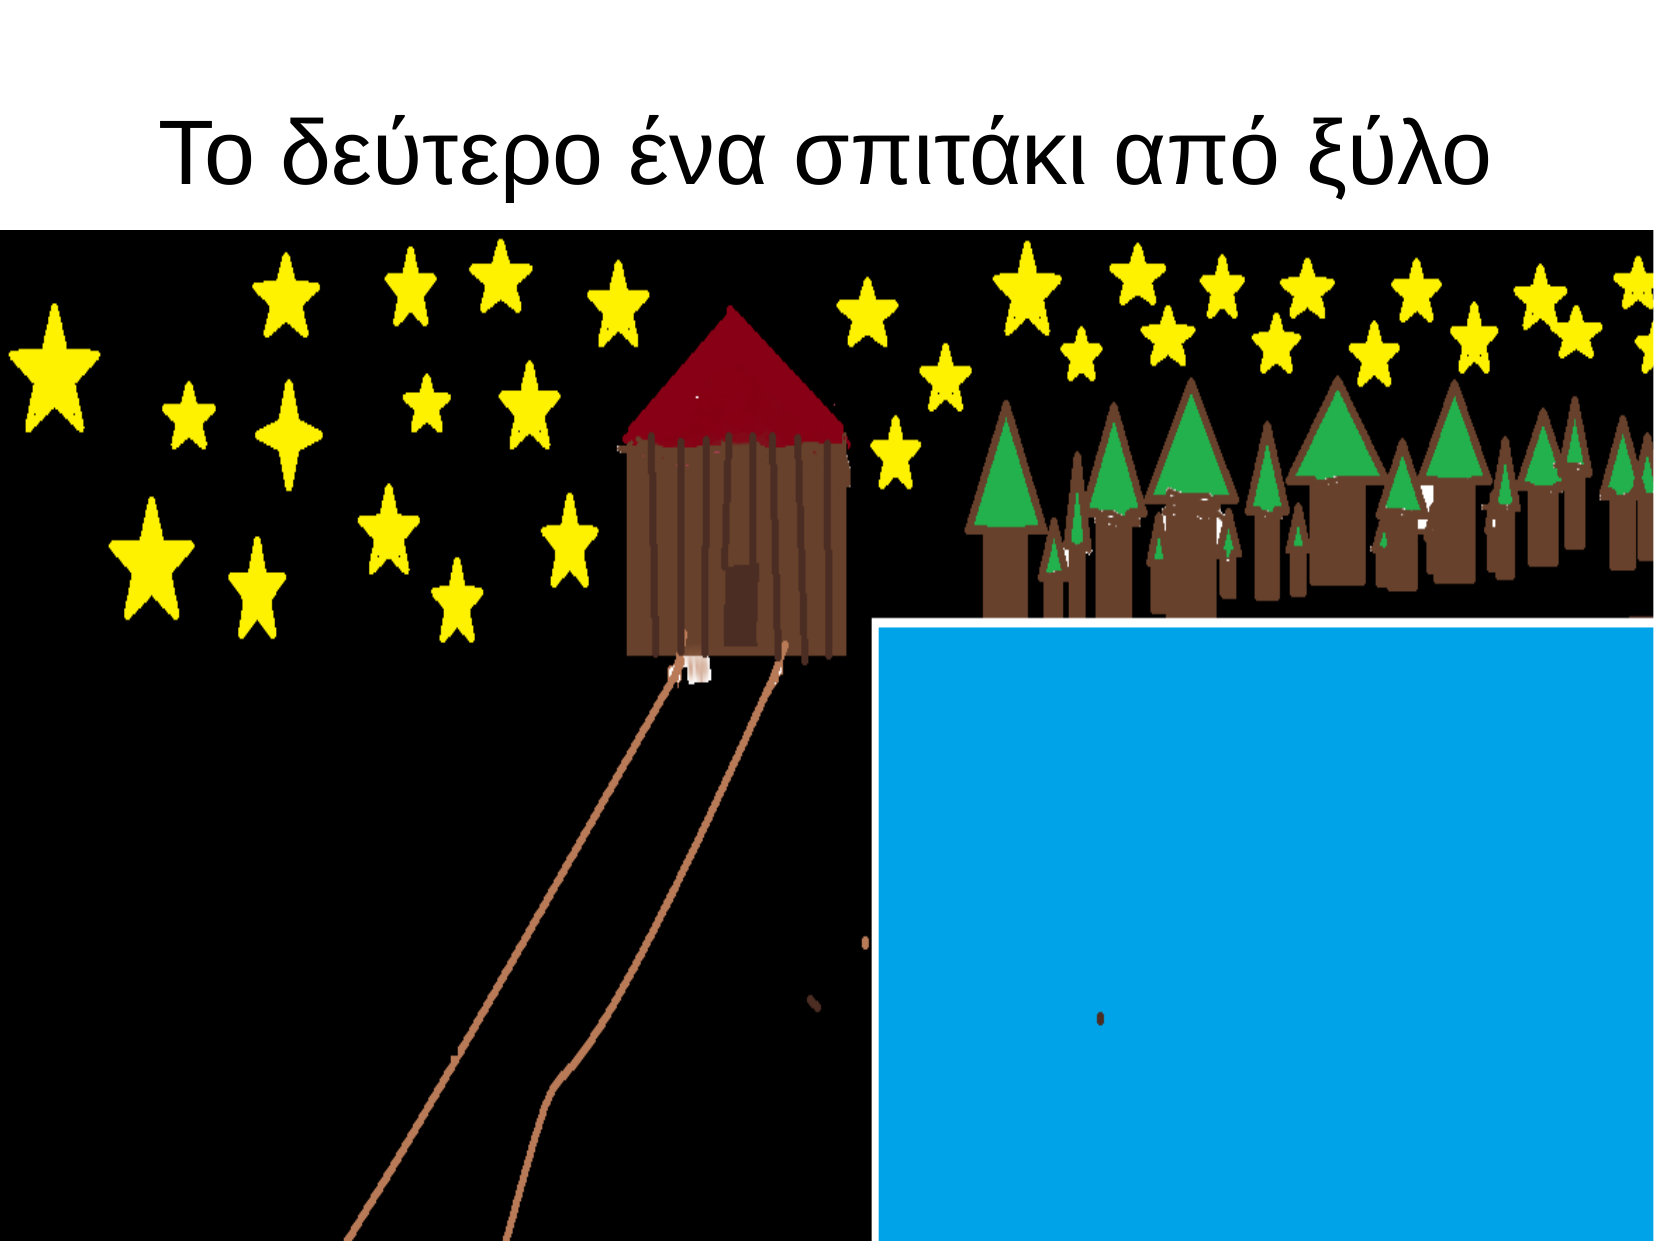

# Το δεύτερο ένα σπιτάκι από ξύλο